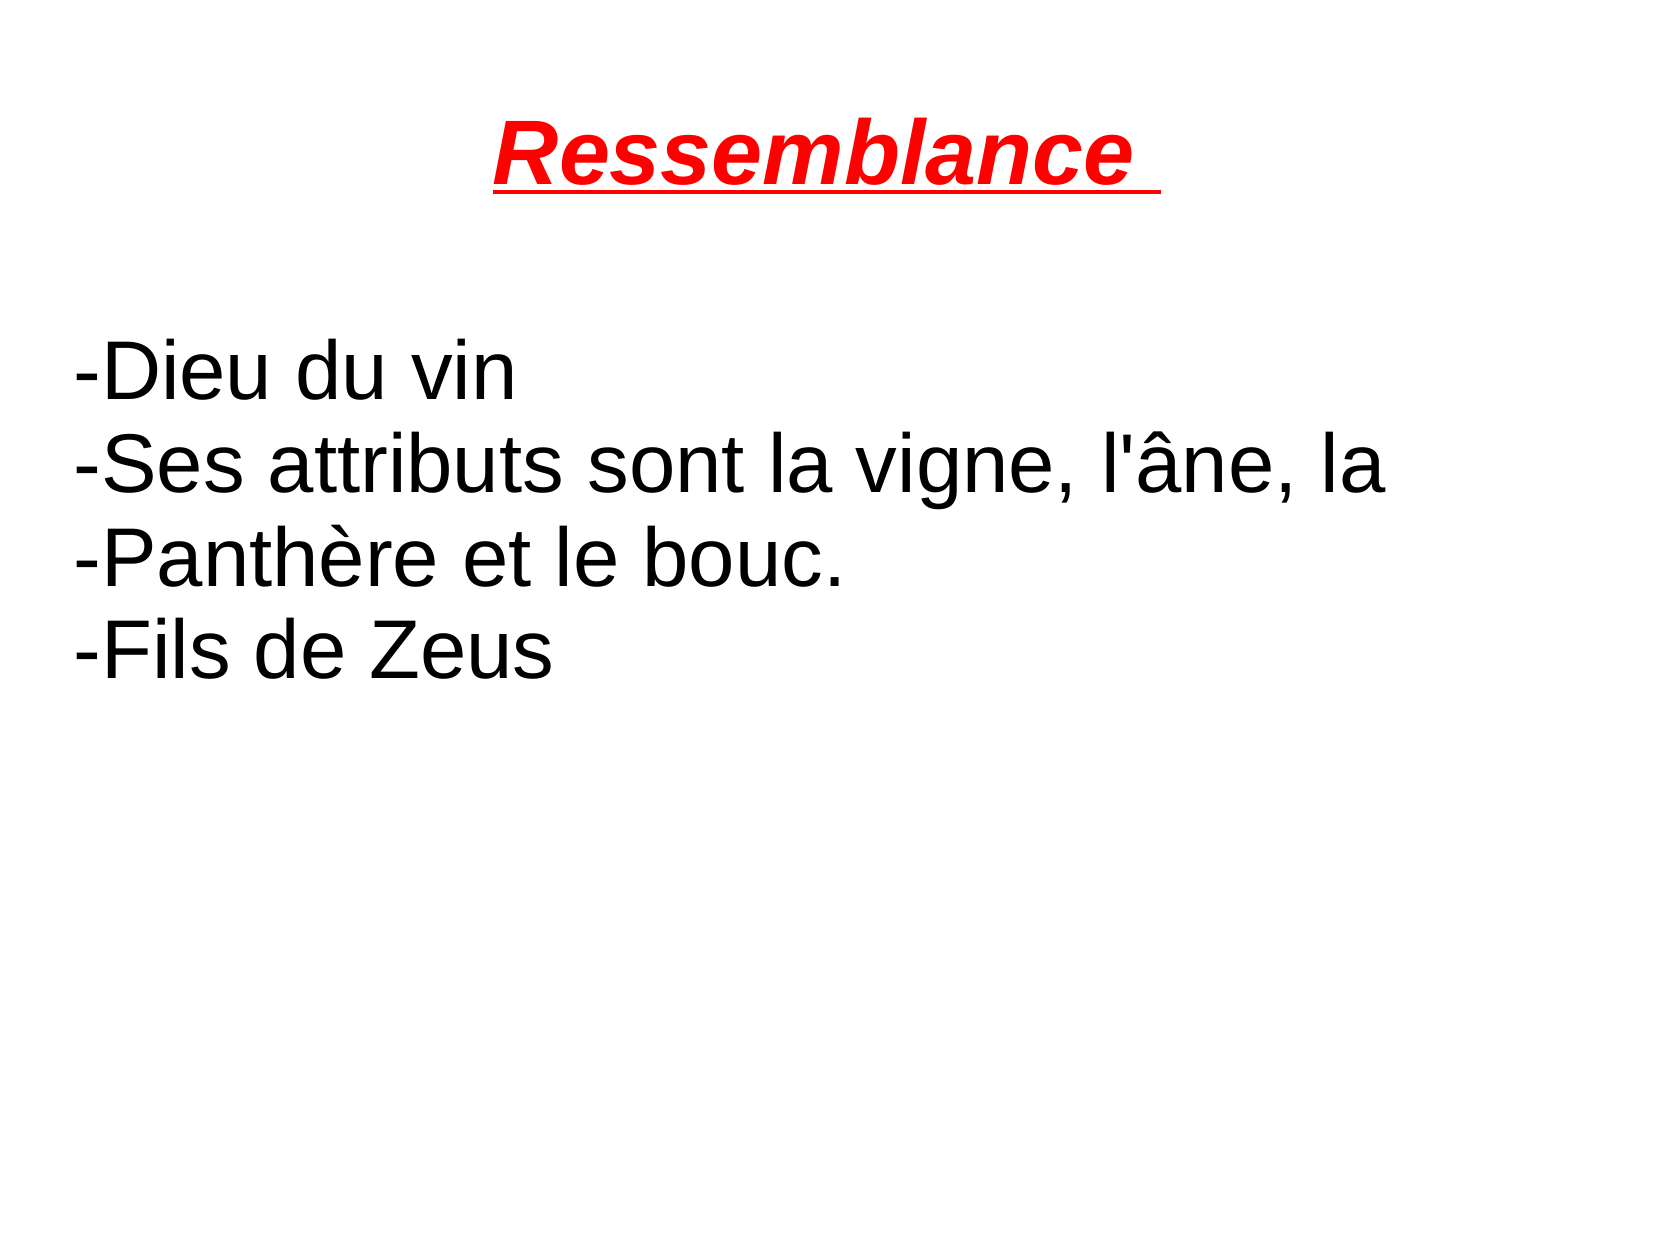

# Ressemblance
-Dieu du vin
-Ses attributs sont la vigne, l'âne, la -Panthère et le bouc.
-Fils de Zeus